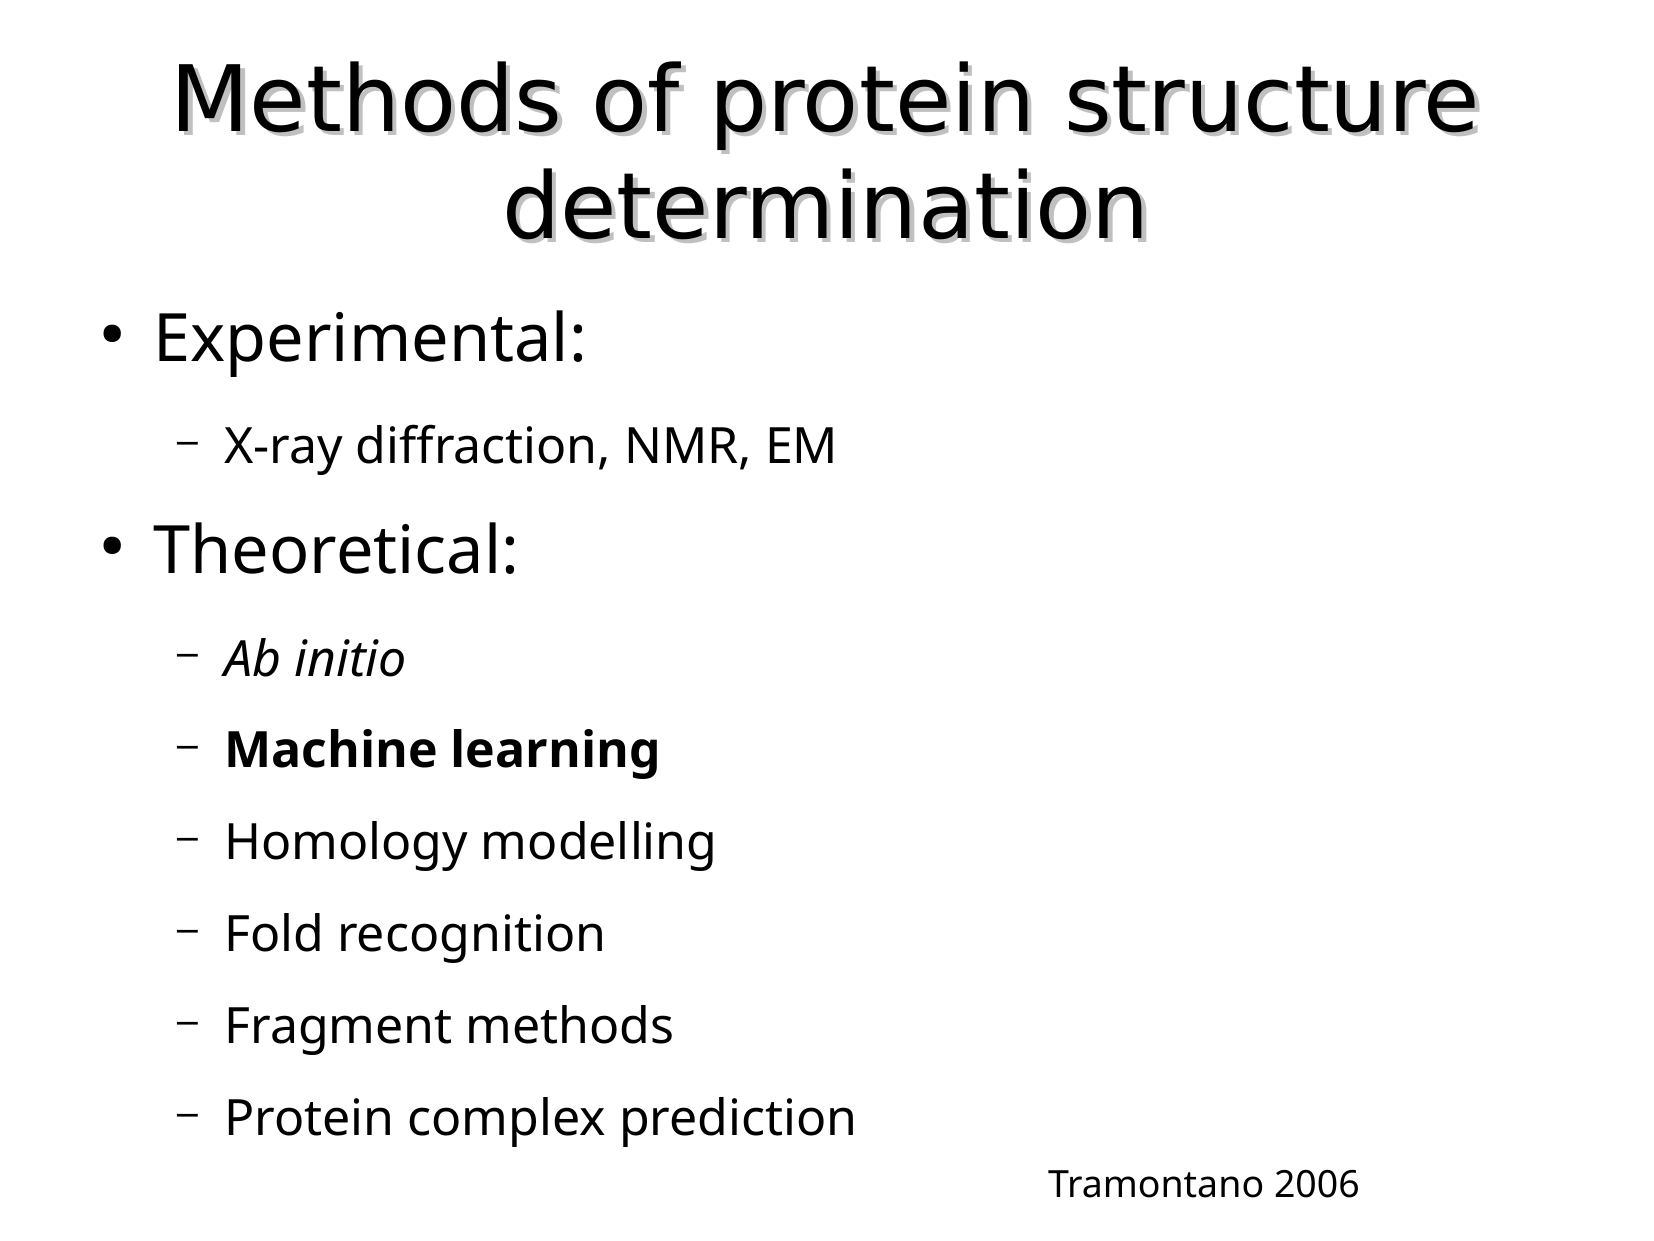

# Methods of protein structure determination
Experimental:
X-ray diffraction, NMR, EM
Theoretical:
Ab initio
Machine learning
Homology modelling
Fold recognition
Fragment methods
Protein complex prediction
Tramontano 2006